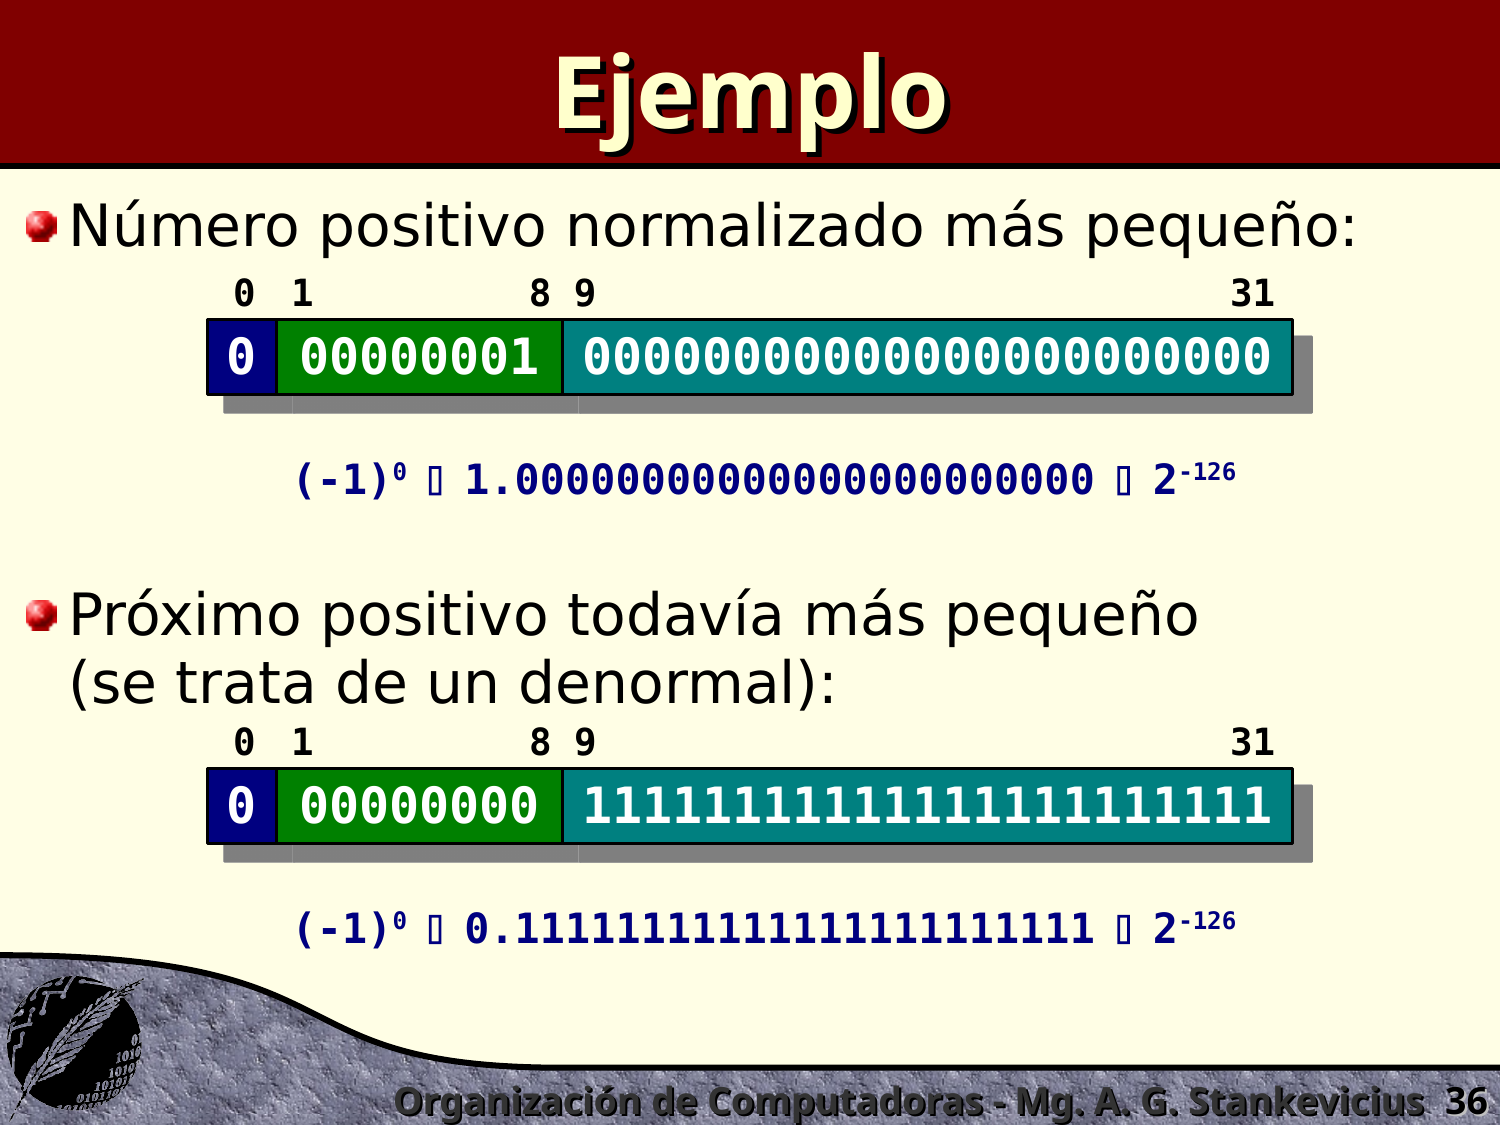

# Ejemplo
Número positivo normalizado más pequeño:
Próximo positivo todavía más pequeño
(se trata de un denormal):
0 1 8 9 31
0
00000001
00000000000000000000000
(-1)0  1.00000000000000000000000  2-126
0 1 8 9 31
0
00000000
11111111111111111111111
(-1)0  0.11111111111111111111111  2-126
36